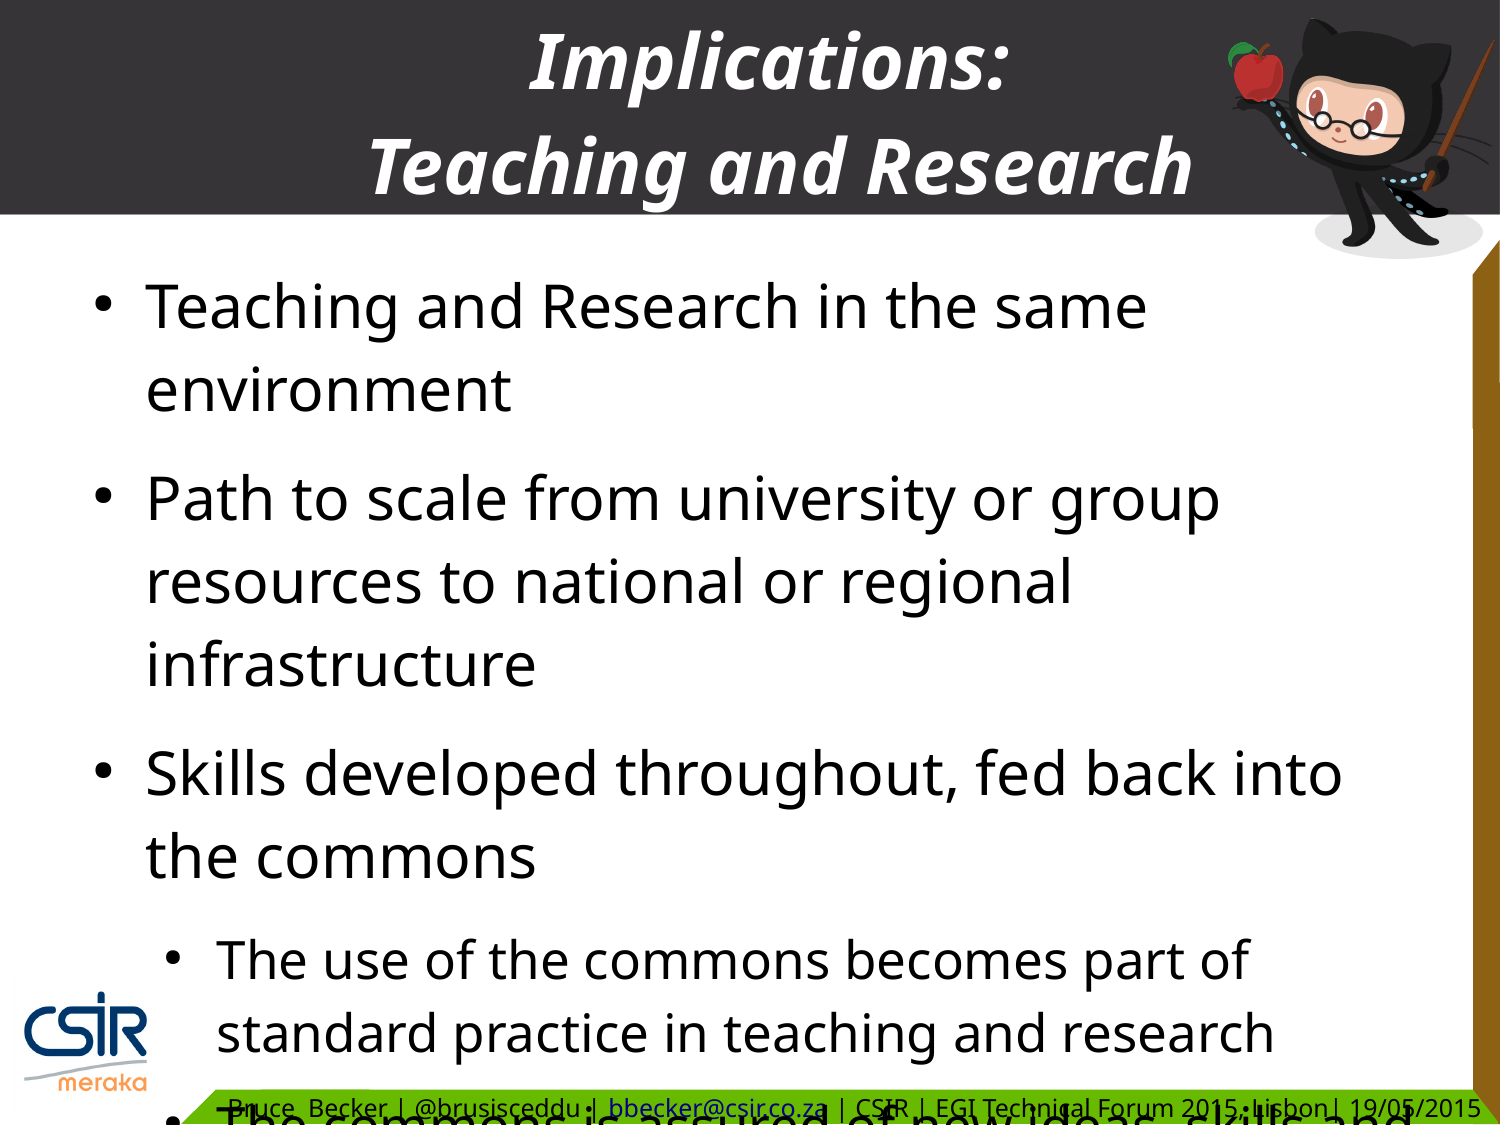

# Implications: Teaching and Research
Teaching and Research in the same environment
Path to scale from university or group resources to national or regional infrastructure
Skills developed throughout, fed back into the commons
The use of the commons becomes part of standard practice in teaching and research
The commons is assured of new ideas, skills and stimulus.